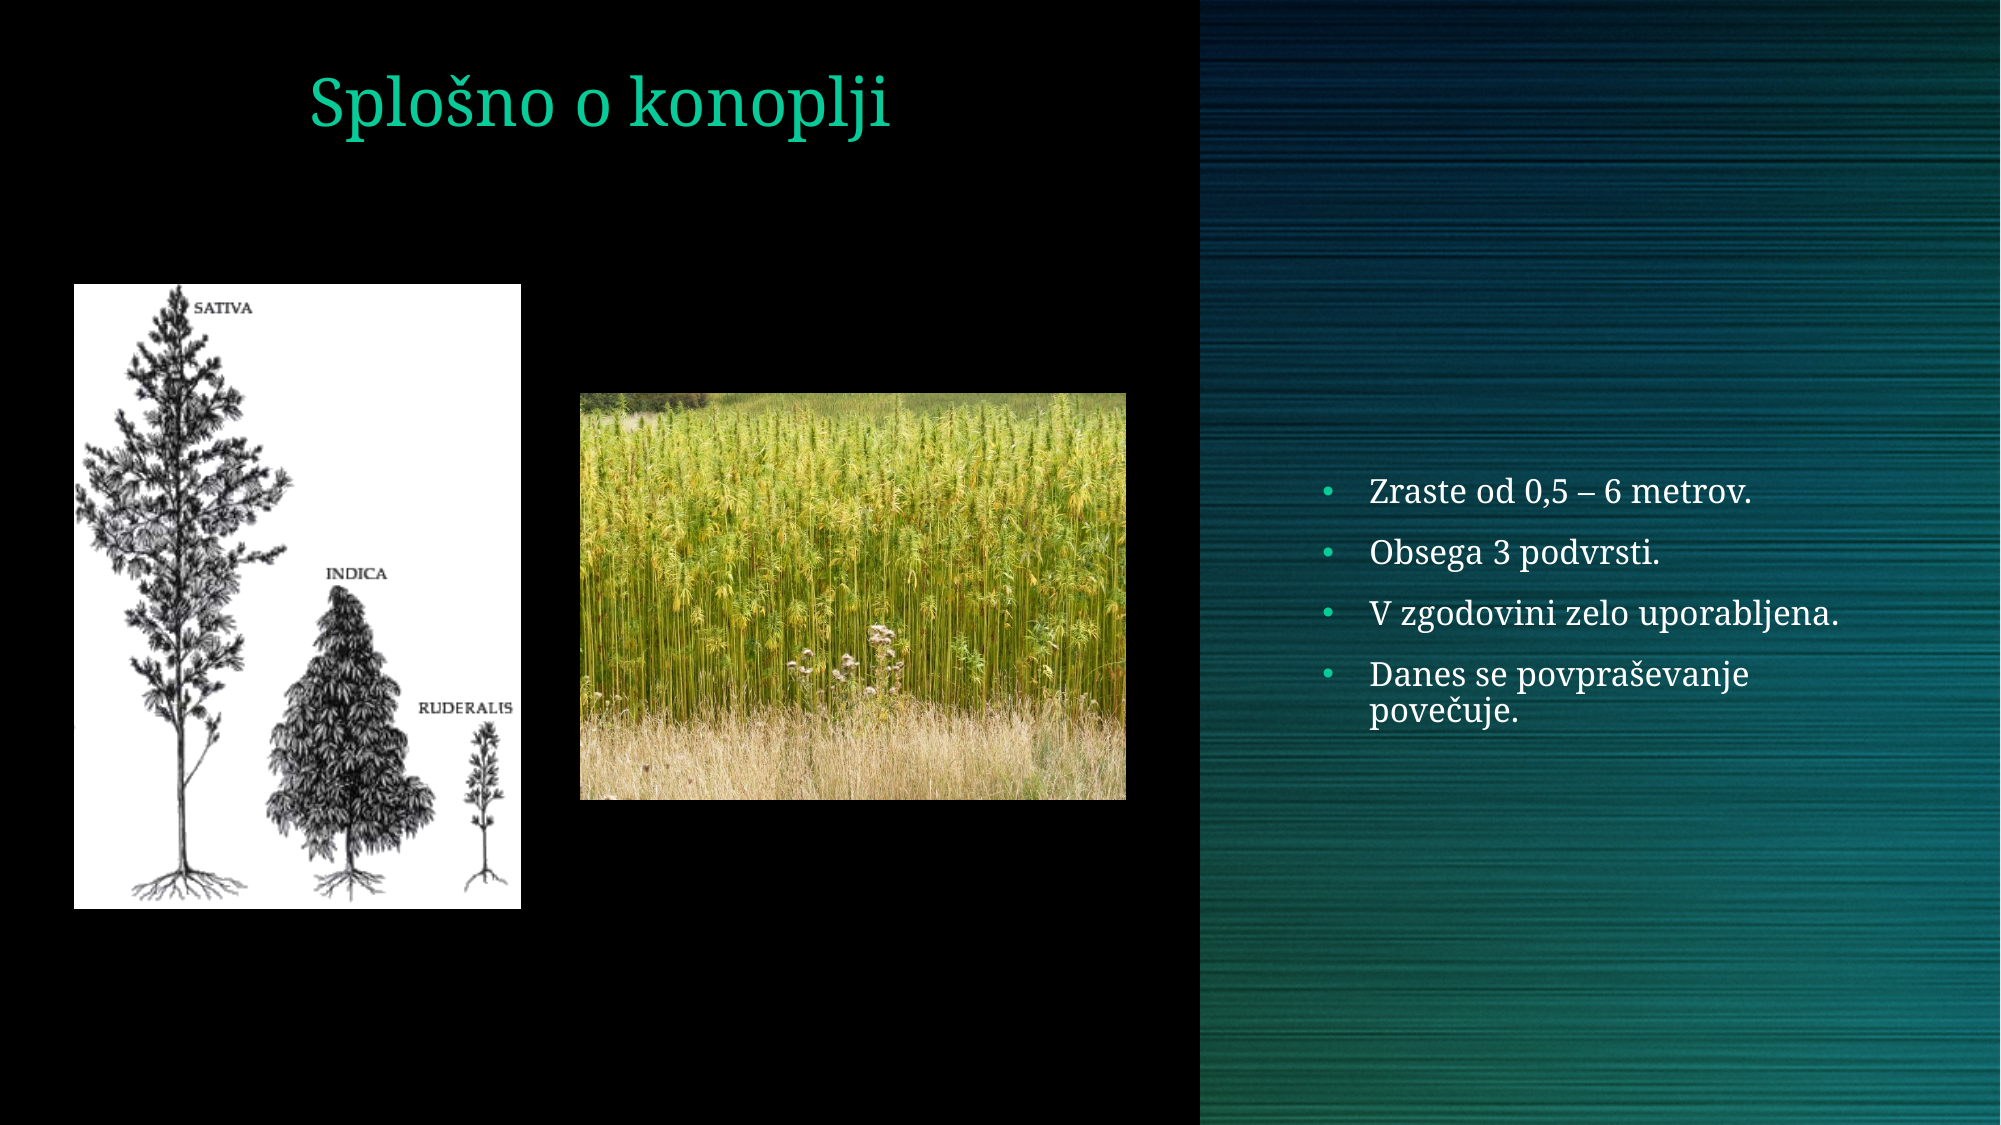

# Splošno o konoplji
Zraste od 0,5 – 6 metrov.
Obsega 3 podvrsti.
V zgodovini zelo uporabljena.
Danes se povpraševanje povečuje.